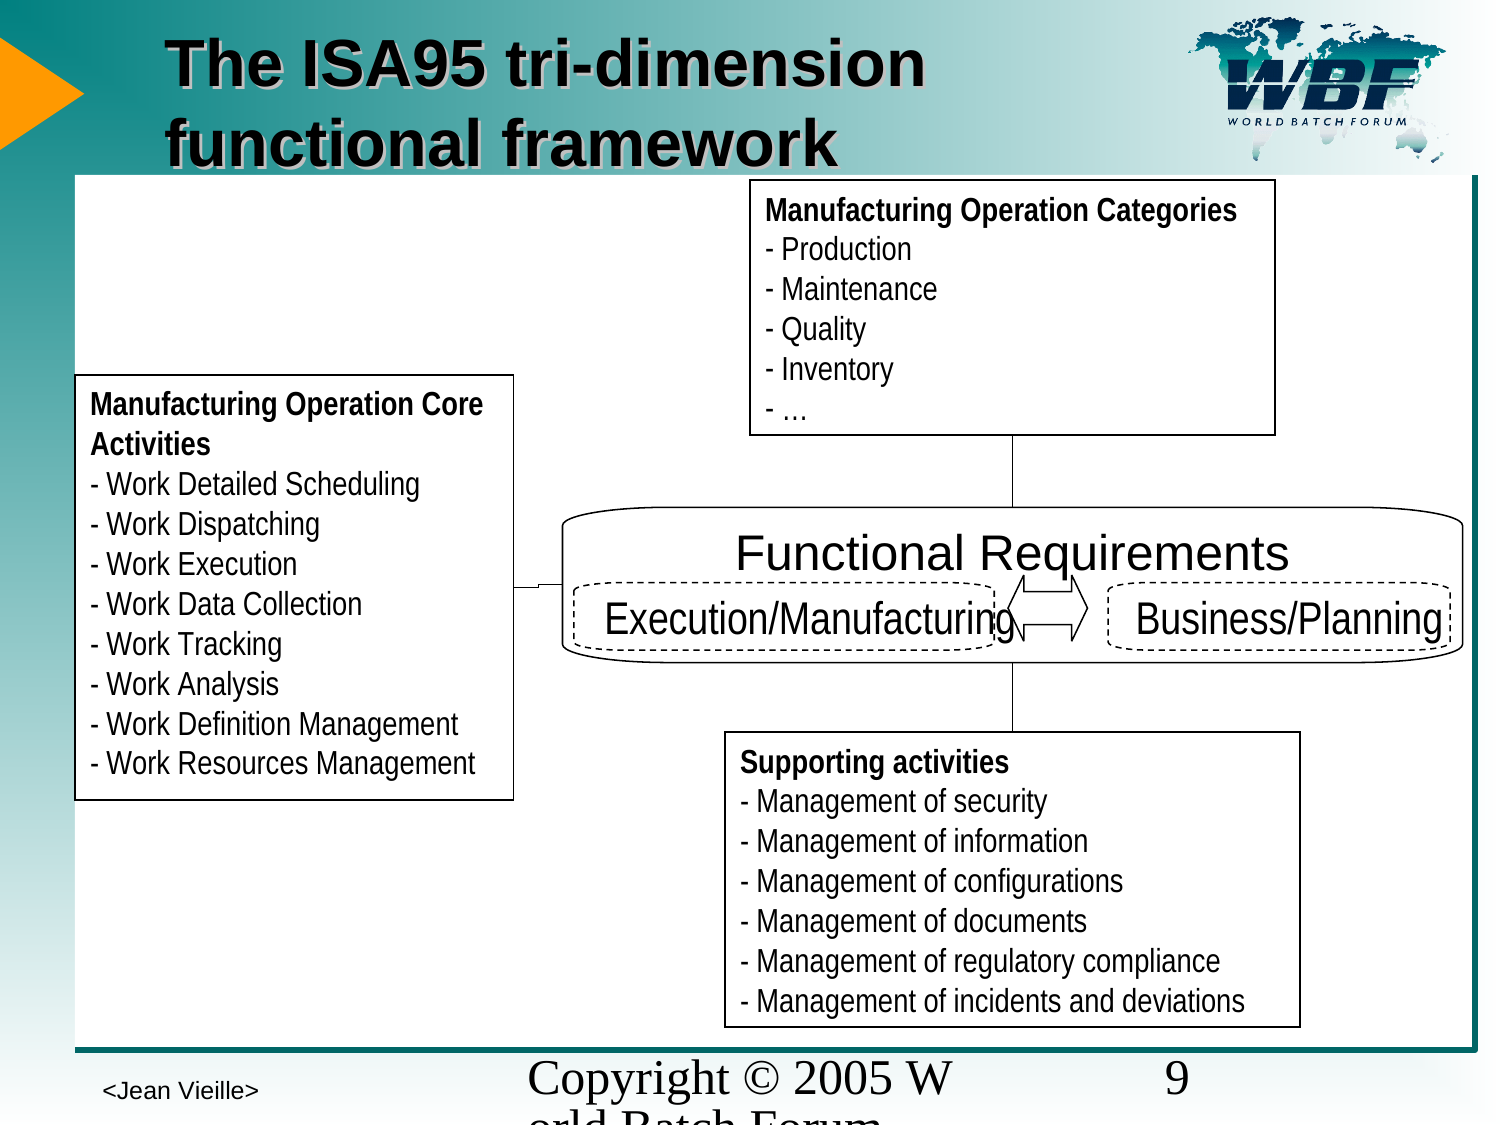

# The ISA95 tri-dimension functional framework
Manufacturing Operation Categories
 Production
 Maintenance
 Quality
 Inventory
 …
Manufacturing Operation Core Activities
- Work Detailed Scheduling
- Work Dispatching
- Work Execution
- Work Data Collection
- Work Tracking
- Work Analysis
- Work Definition Management
- Work Resources Management
Functional Requirements
Execution/Manufacturing
Business/Planning
Supporting activities
- Management of security
- Management of information
- Management of configurations
- Management of documents
- Management of regulatory compliance
- Management of incidents and deviations
Copyright © 2005 World Batch Forum
9